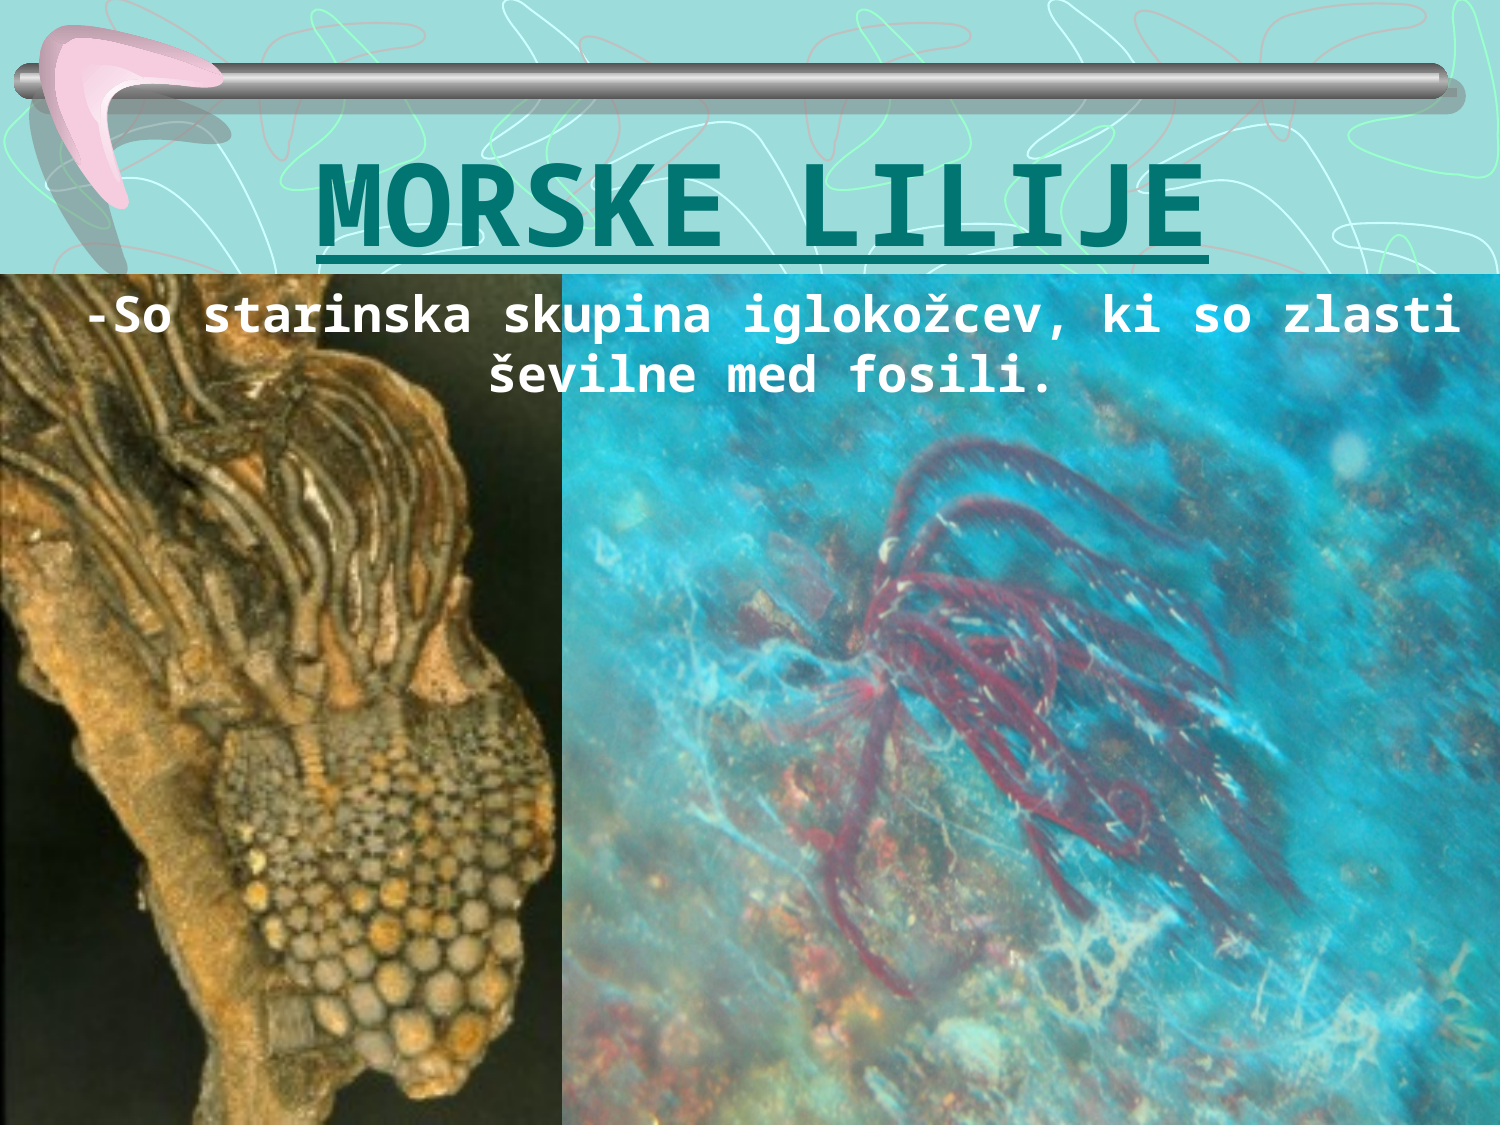

MORSKE LILIJE
-So starinska skupina iglokožcev, ki so zlasti ševilne med fosili.